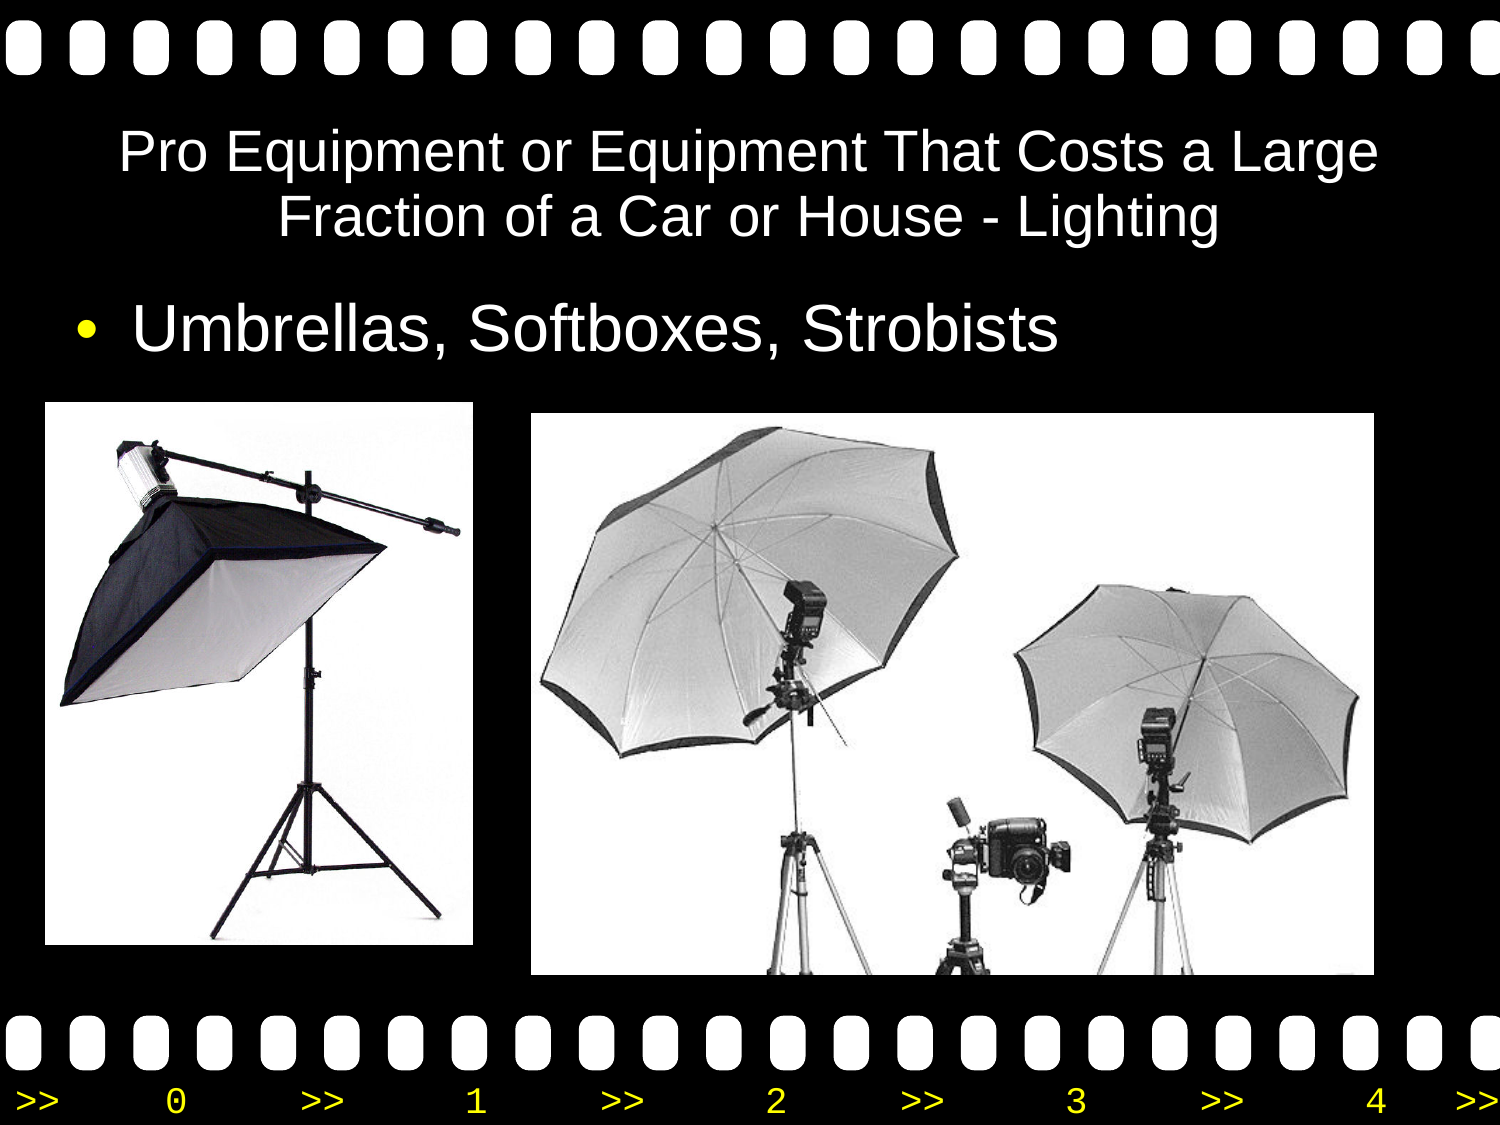

# Pro Equipment or Equipment That Costs a Large Fraction of a Car or House - Lighting
Umbrellas, Softboxes, Strobists